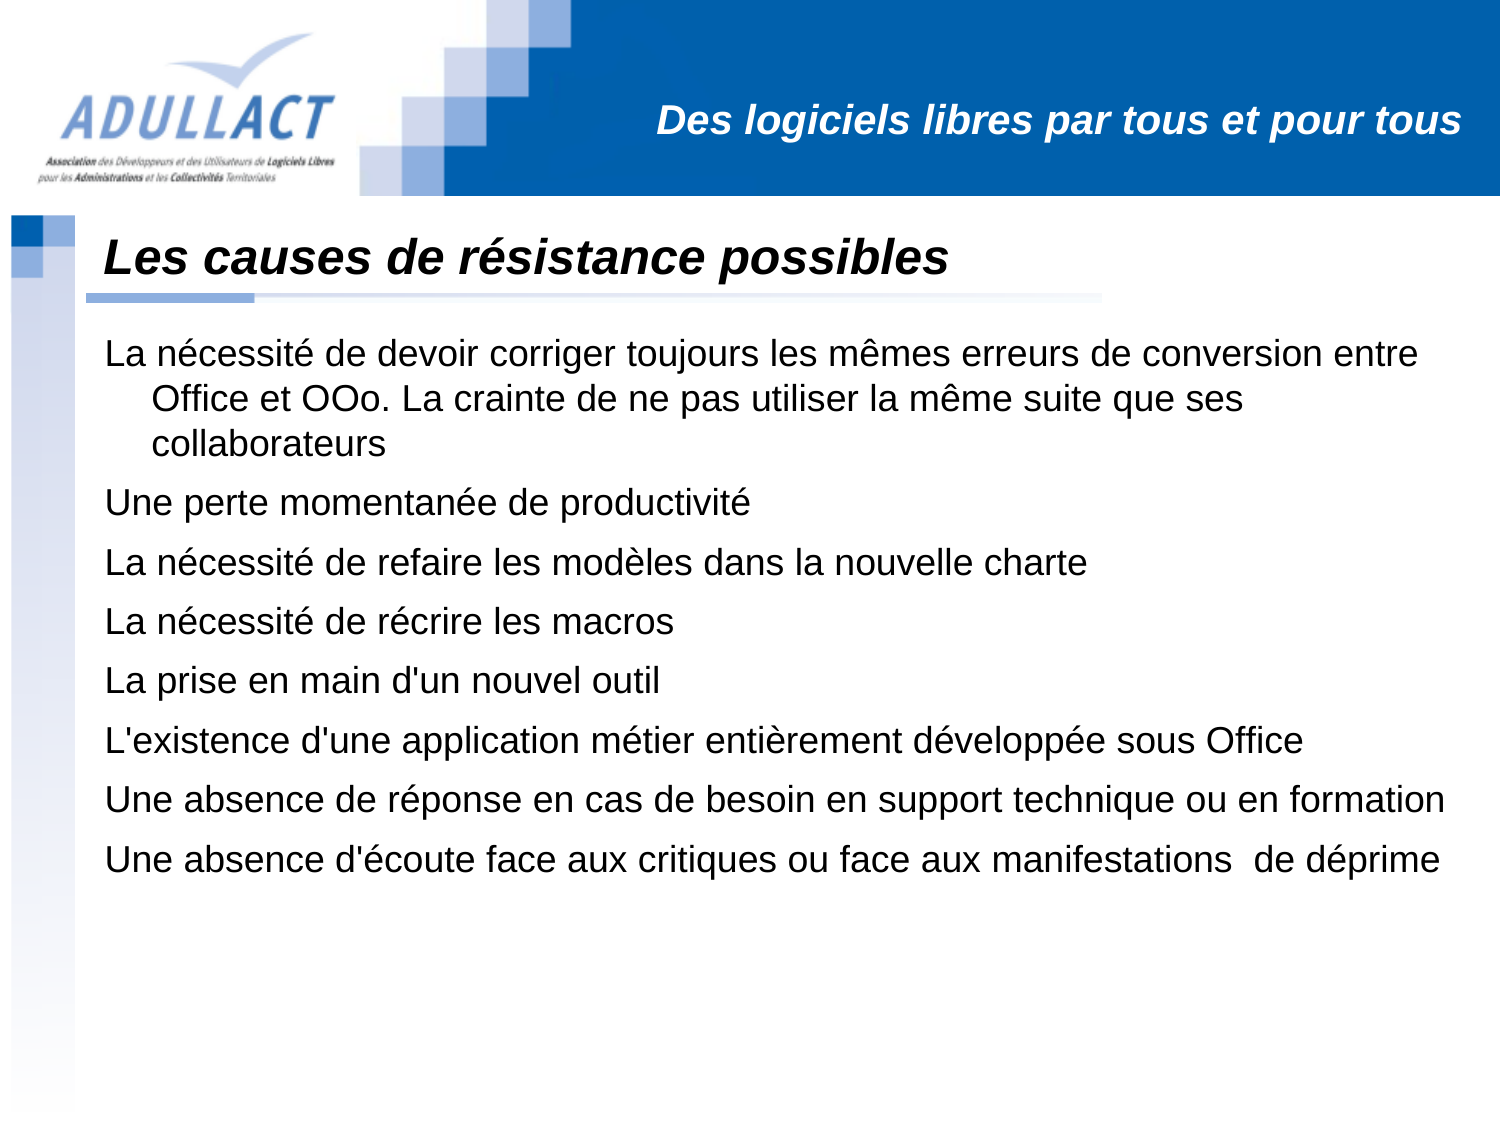

Les causes de résistance possibles
# La nécessité de devoir corriger toujours les mêmes erreurs de conversion entre Office et OOo. La crainte de ne pas utiliser la même suite que ses collaborateurs
Une perte momentanée de productivité
La nécessité de refaire les modèles dans la nouvelle charte
La nécessité de récrire les macros
La prise en main d'un nouvel outil
L'existence d'une application métier entièrement développée sous Office
Une absence de réponse en cas de besoin en support technique ou en formation
Une absence d'écoute face aux critiques ou face aux manifestations de déprime